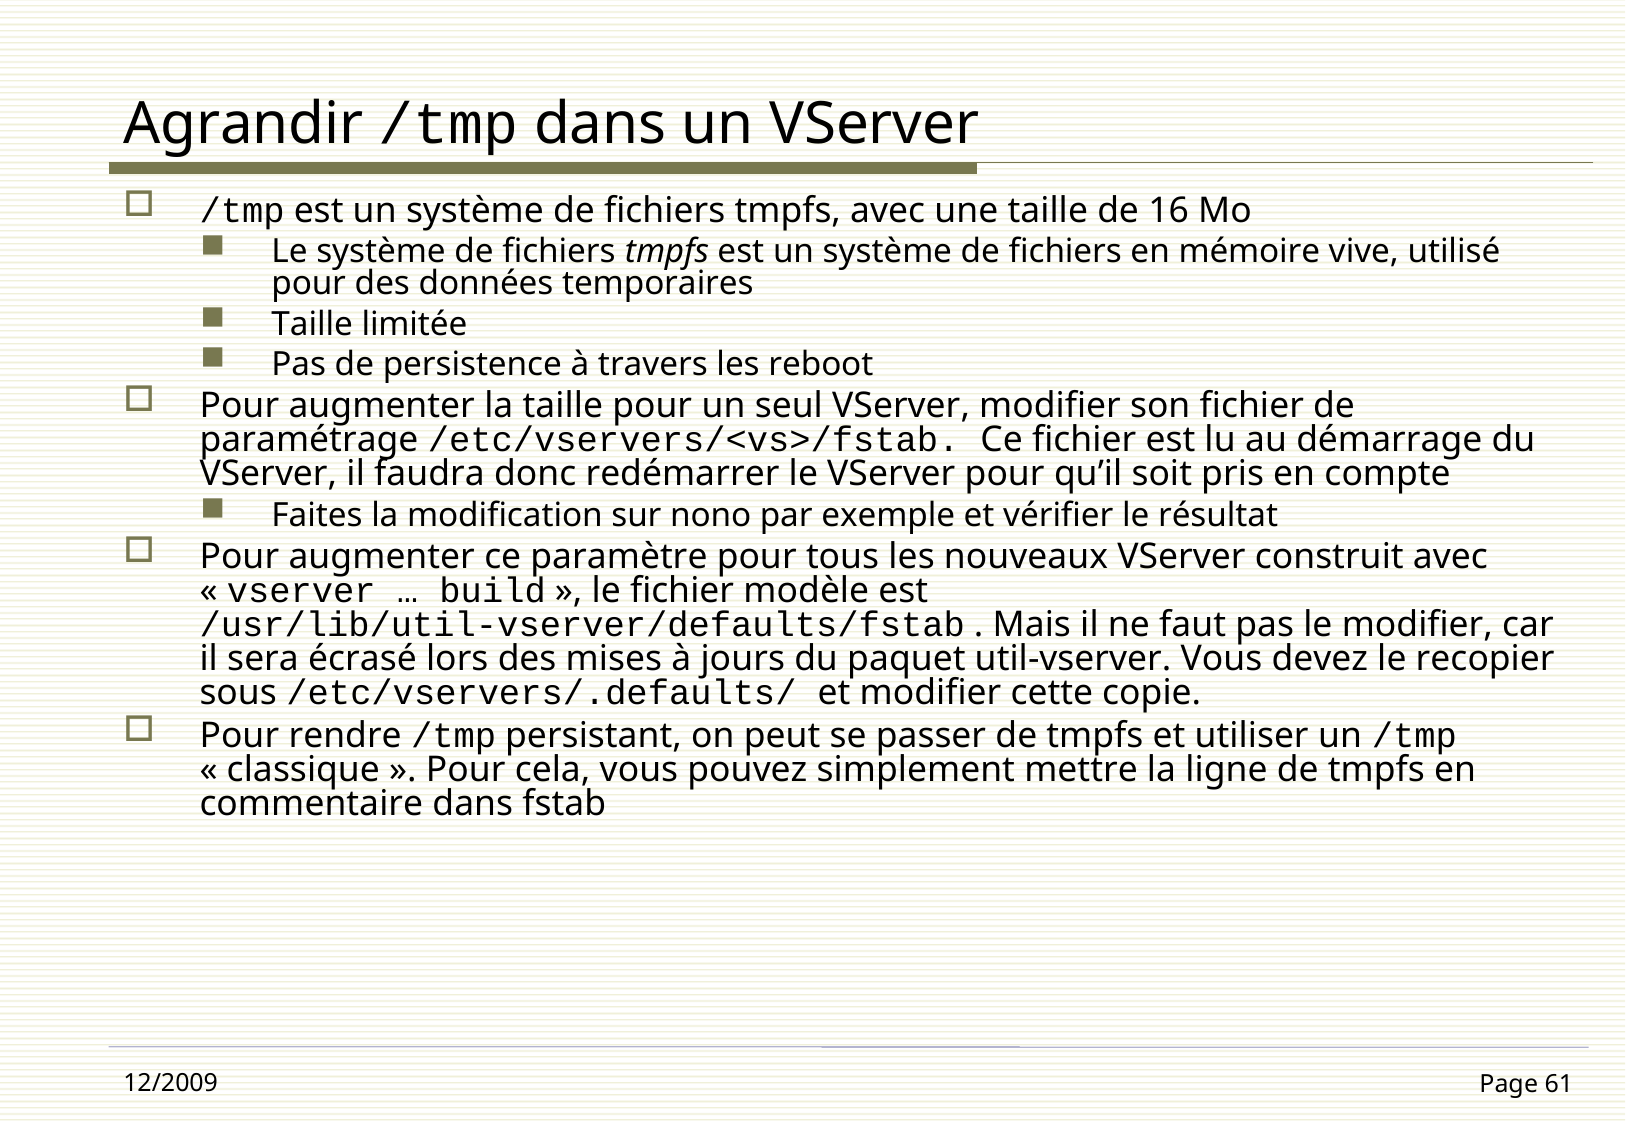

# Agrandir /tmp dans un VServer
/tmp est un système de fichiers tmpfs, avec une taille de 16 Mo
Le système de fichiers tmpfs est un système de fichiers en mémoire vive, utilisé pour des données temporaires
Taille limitée
Pas de persistence à travers les reboot
Pour augmenter la taille pour un seul VServer, modifier son fichier de paramétrage /etc/vservers/<vs>/fstab. Ce fichier est lu au démarrage du VServer, il faudra donc redémarrer le VServer pour qu’il soit pris en compte
Faites la modification sur nono par exemple et vérifier le résultat
Pour augmenter ce paramètre pour tous les nouveaux VServer construit avec « vserver … build », le fichier modèle est /usr/lib/util-vserver/defaults/fstab . Mais il ne faut pas le modifier, car il sera écrasé lors des mises à jours du paquet util-vserver. Vous devez le recopier sous /etc/vservers/.defaults/ et modifier cette copie.
Pour rendre /tmp persistant, on peut se passer de tmpfs et utiliser un /tmp « classique ». Pour cela, vous pouvez simplement mettre la ligne de tmpfs en commentaire dans fstab
61